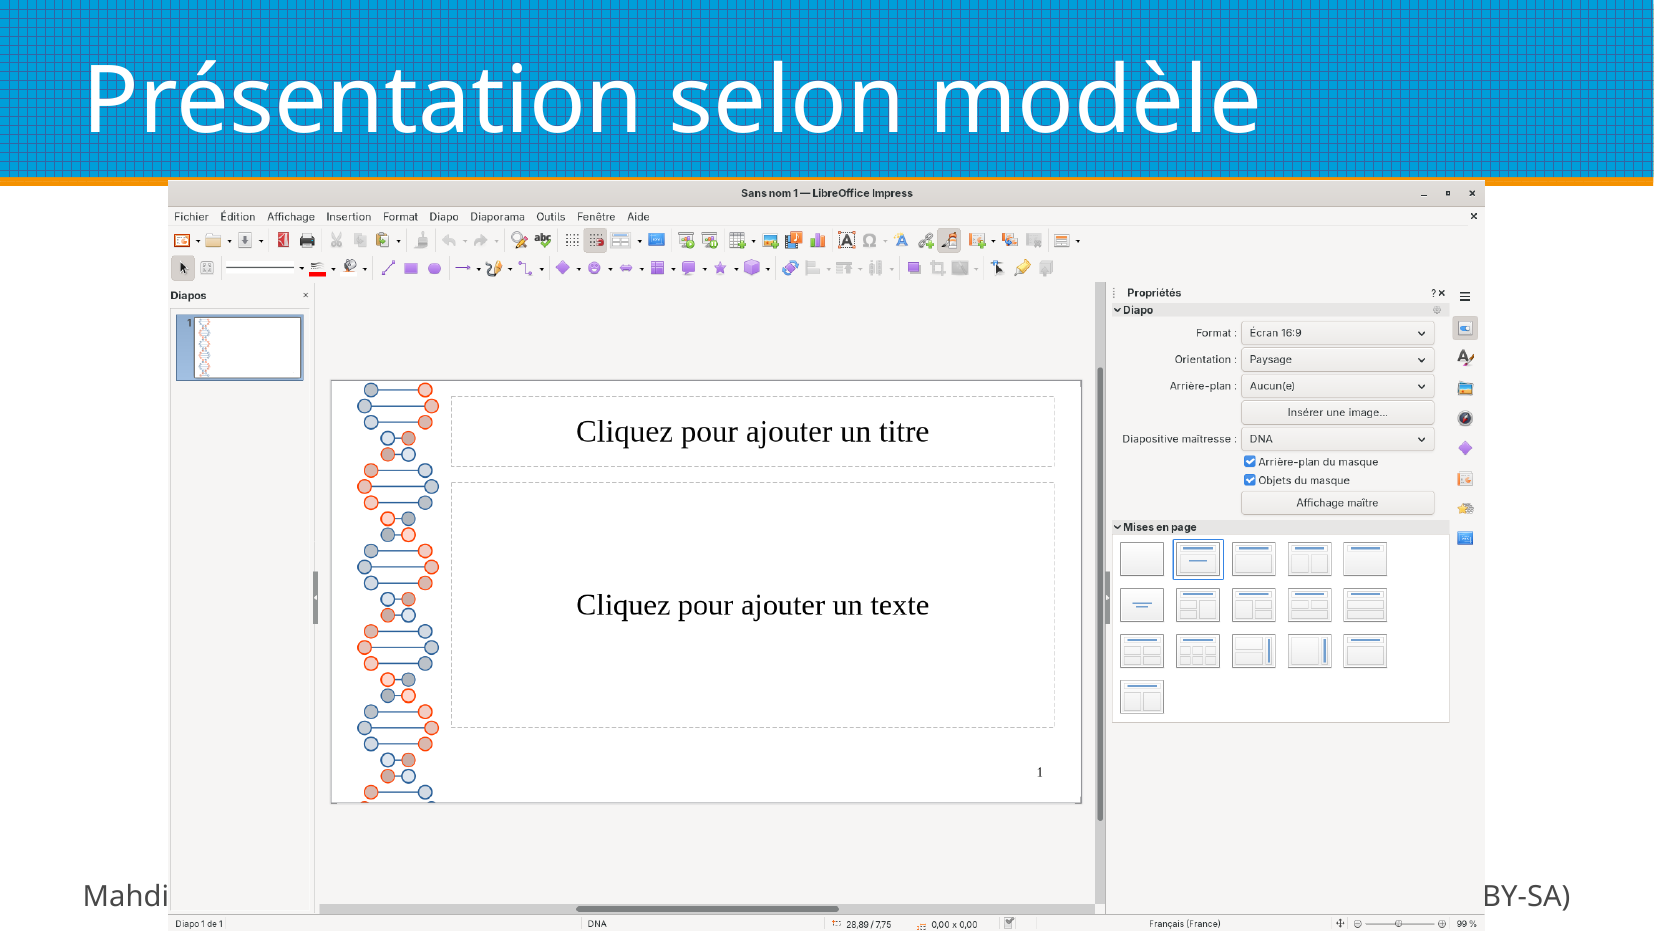

# Présentation selon modèle
Mahdia - 01/04/2026
13